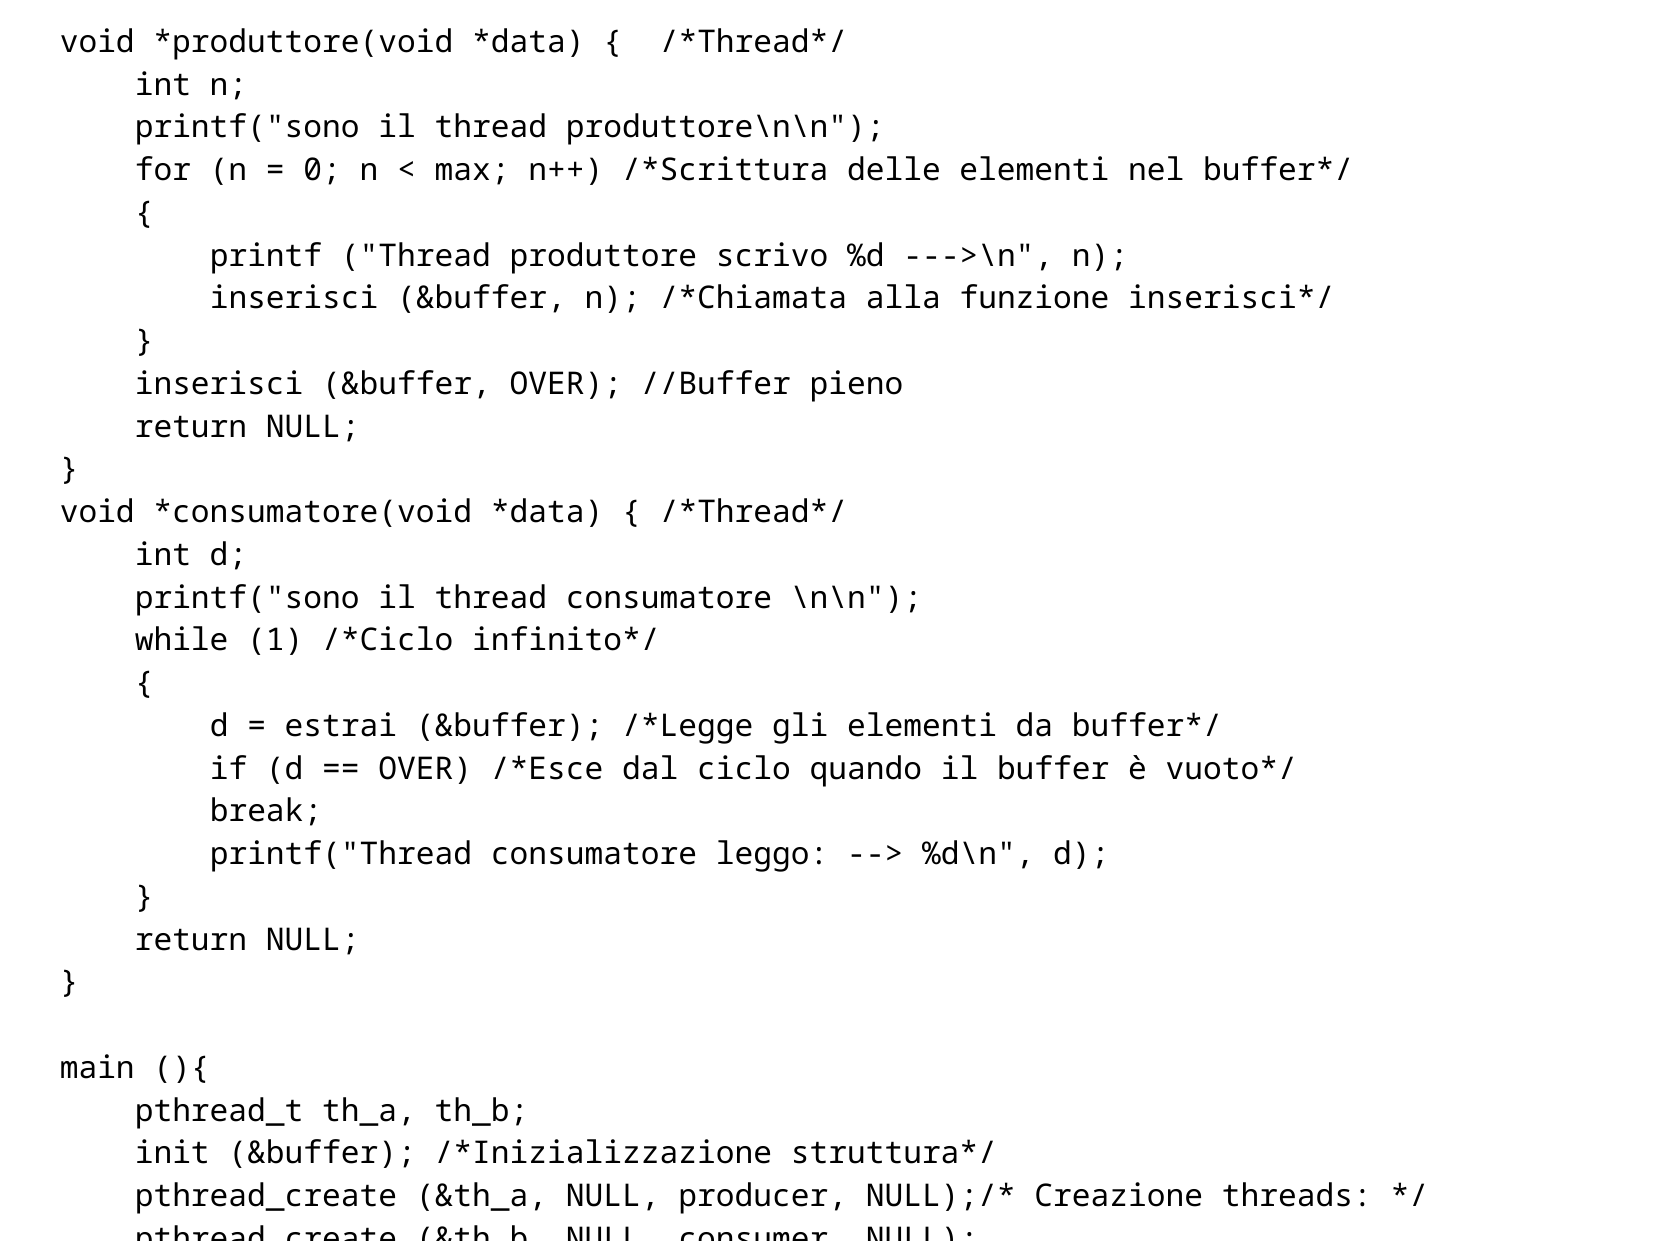

void *produttore(void *data) {	/*Thread*/
	int n;
	printf("sono il thread produttore\n\n");
	for (n = 0; n < max; n++) /*Scrittura delle elementi nel buffer*/
	{
		printf ("Thread produttore scrivo %d --->\n", n);
		inserisci (&buffer, n); /*Chiamata alla funzione inserisci*/
	}
	inserisci (&buffer, OVER); //Buffer pieno
	return NULL;
}
void *consumatore(void *data) {	/*Thread*/
	int d;
	printf("sono il thread consumatore \n\n");
	while (1) /*Ciclo infinito*/
	{
		d = estrai (&buffer); /*Legge gli elementi da buffer*/
		if (d == OVER) /*Esce dal ciclo quando il buffer è vuoto*/
		break;
		printf("Thread consumatore leggo: --> %d\n", d);
	}
	return NULL;
}
main (){
	pthread_t th_a, th_b;
	init (&buffer); /*Inizializzazione struttura*/
	pthread_create (&th_a, NULL, producer, NULL);/* Creazione threads: */
	pthread_create (&th_b, NULL, consumer, NULL);
	pthread_join (th_a, NULL);/* Attesa terminazione threads creati: */
	pthread_join (th_b, NULL);
	return 0;
}